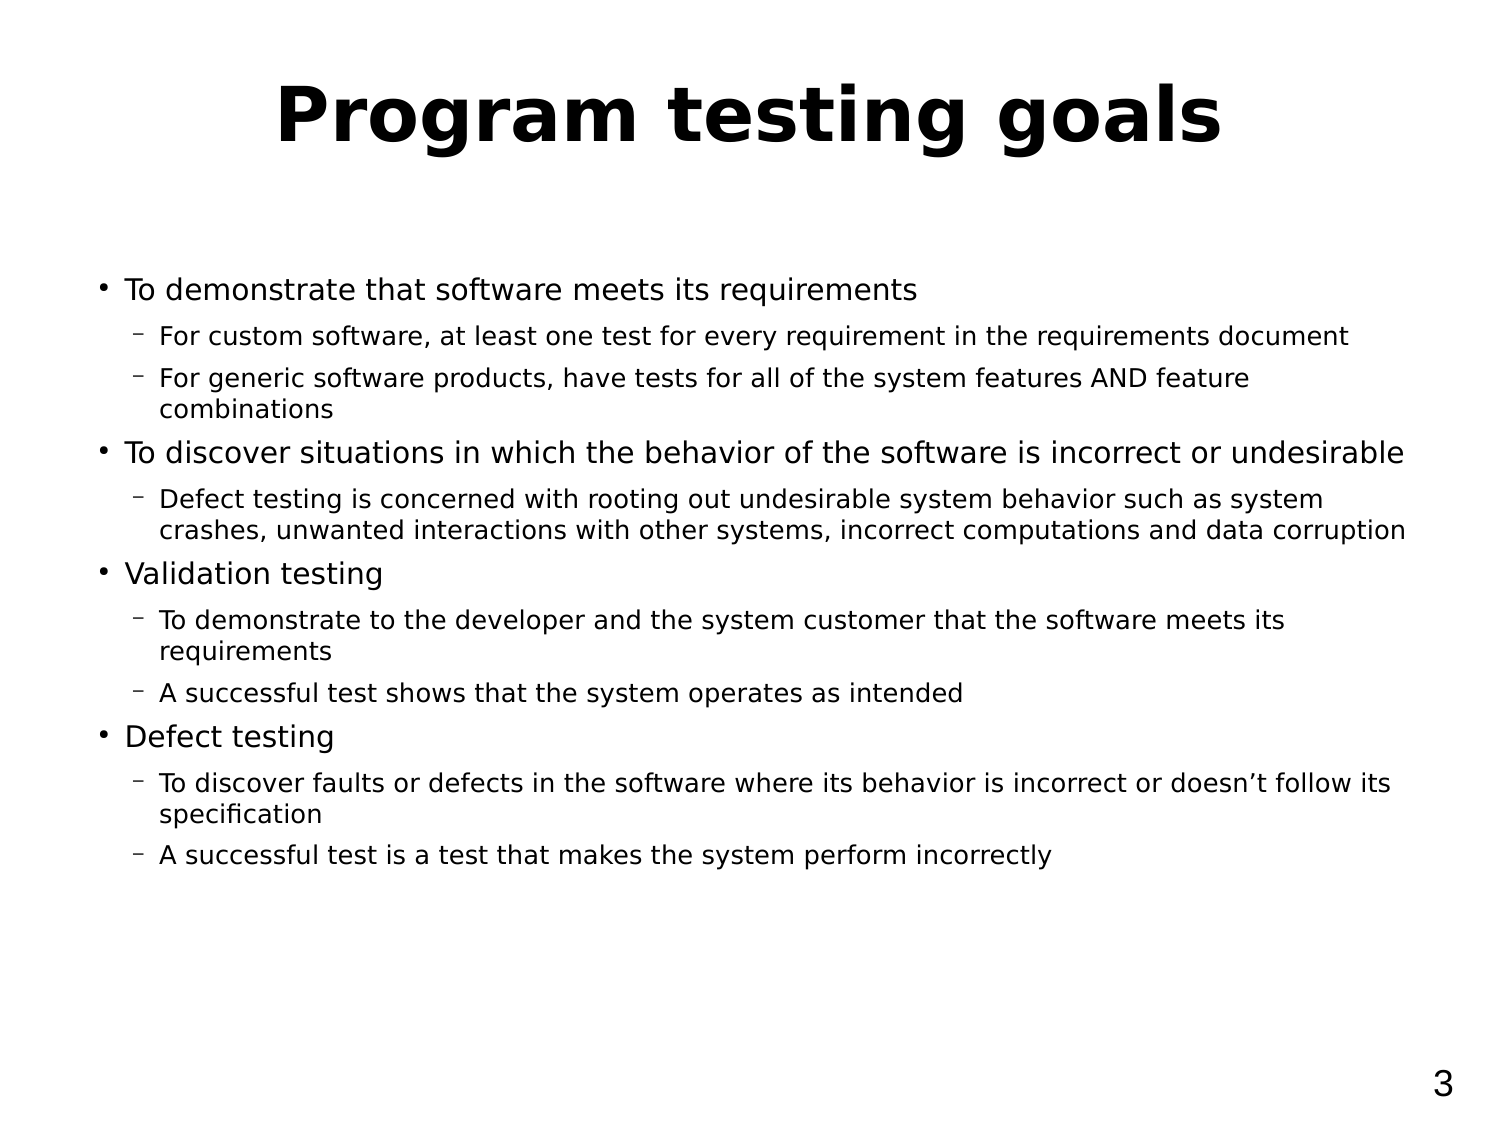

# Program testing goals
To demonstrate that software meets its requirements
For custom software, at least one test for every requirement in the requirements document
For generic software products, have tests for all of the system features AND feature combinations
To discover situations in which the behavior of the software is incorrect or undesirable
Defect testing is concerned with rooting out undesirable system behavior such as system crashes, unwanted interactions with other systems, incorrect computations and data corruption
Validation testing
To demonstrate to the developer and the system customer that the software meets its requirements
A successful test shows that the system operates as intended
Defect testing
To discover faults or defects in the software where its behavior is incorrect or doesn’t follow its specification
A successful test is a test that makes the system perform incorrectly